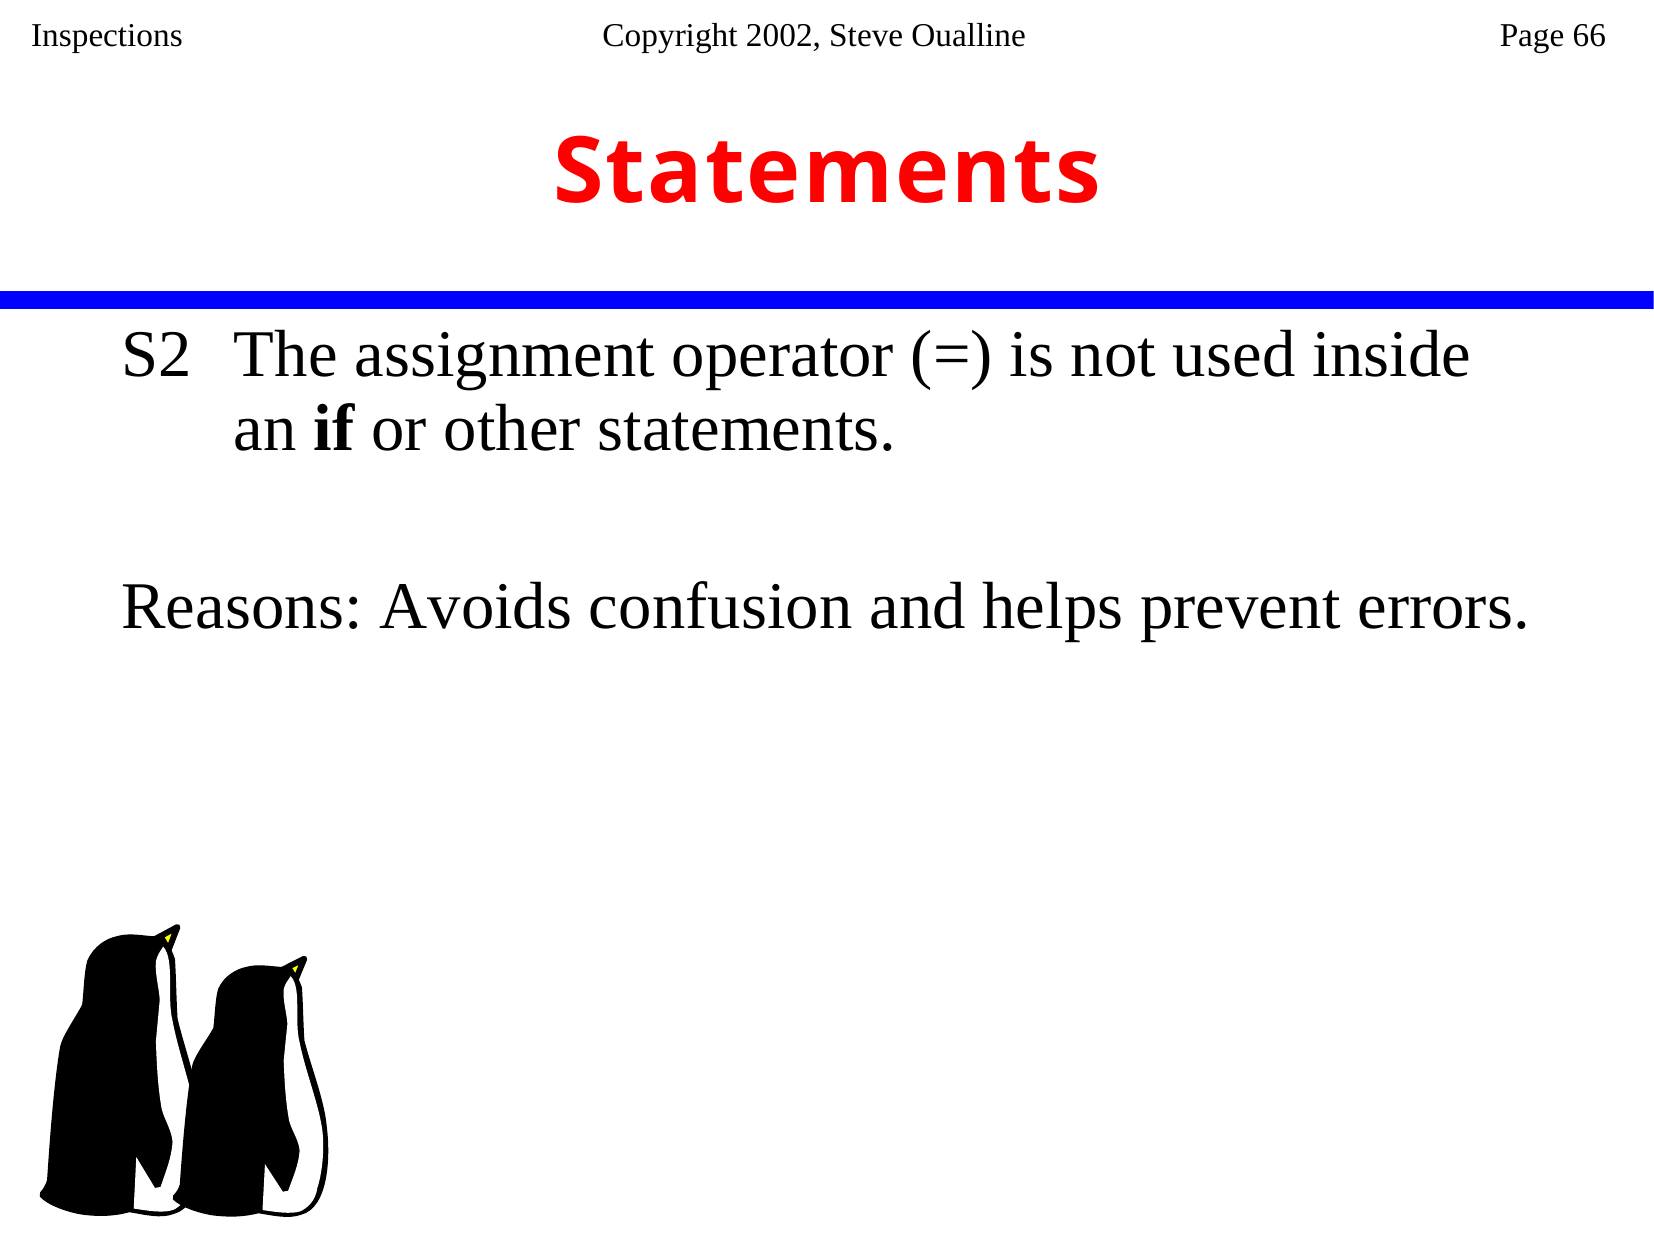

# Statements
S2	The assignment operator (=) is not used inside an if or other statements.
Reasons: Avoids confusion and helps prevent errors.